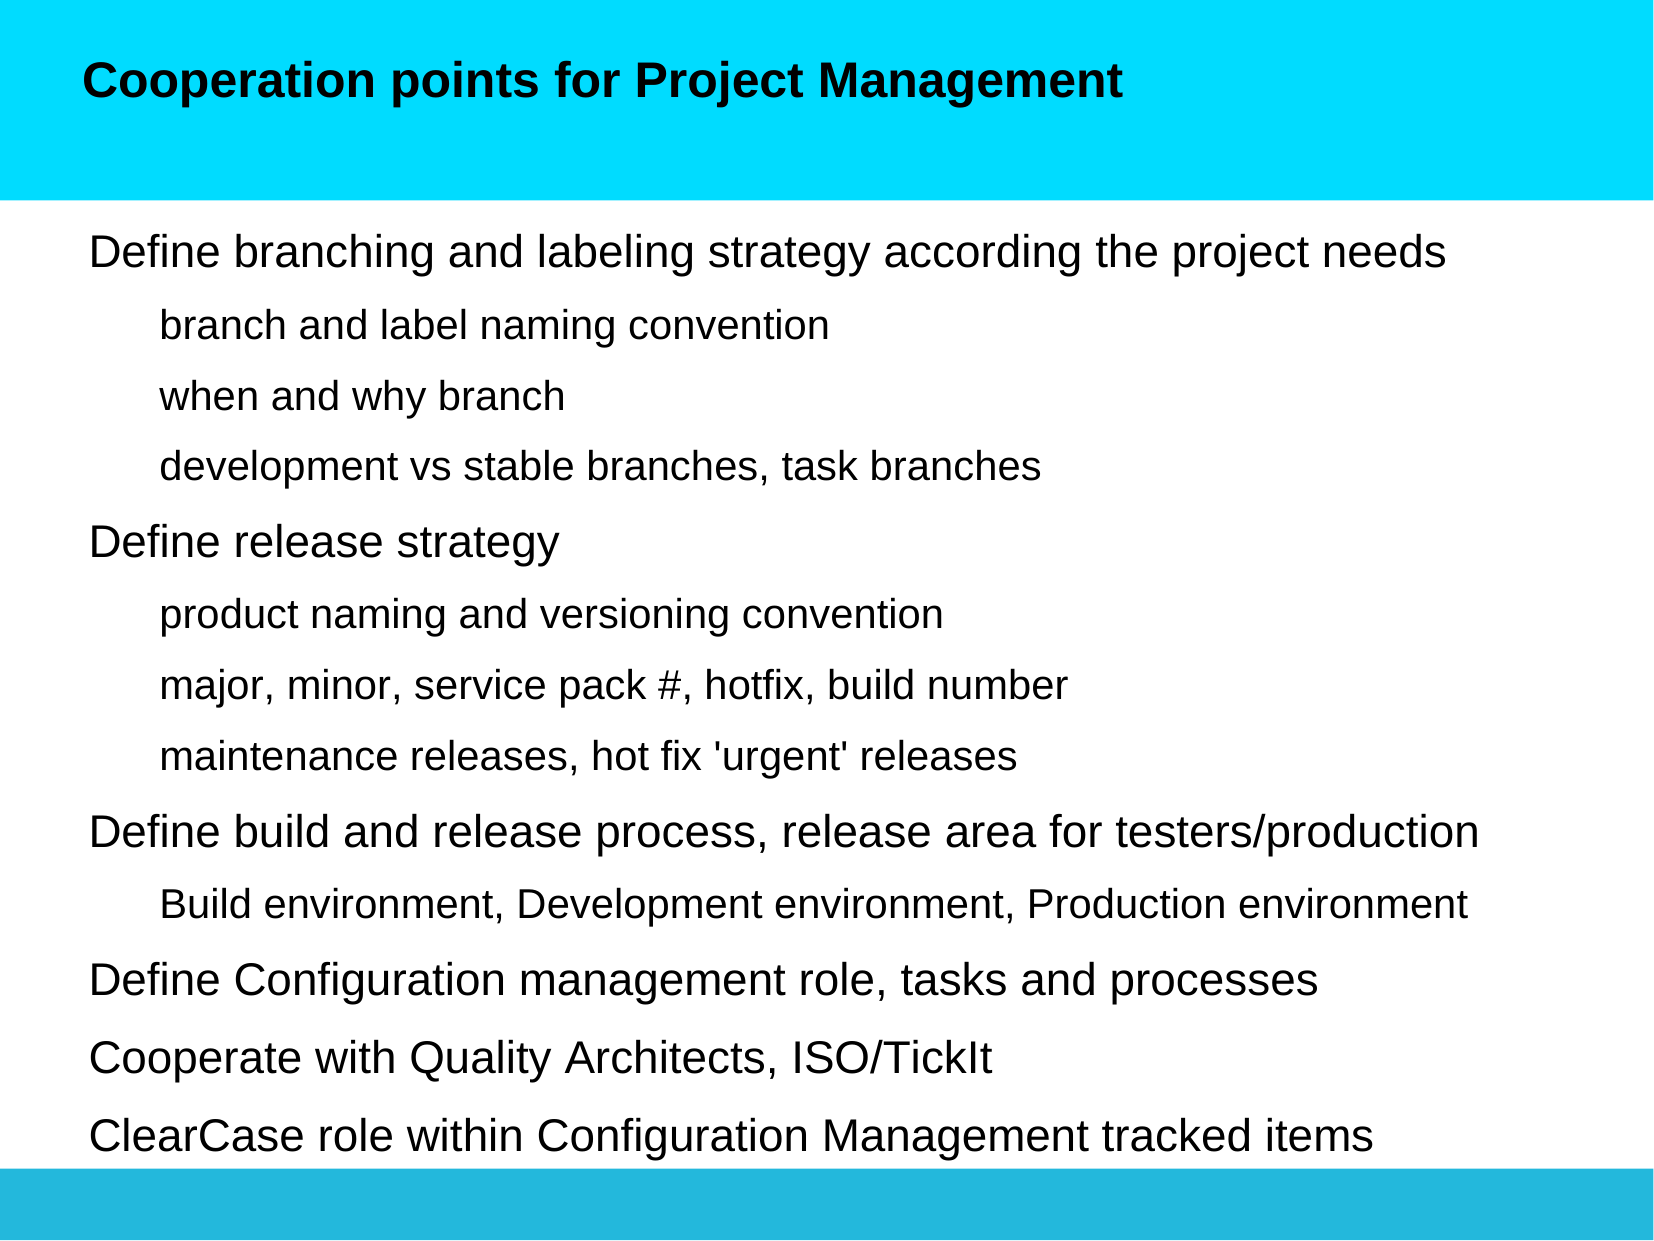

# Cooperation points for Project Management
Define branching and labeling strategy according the project needs
branch and label naming convention
when and why branch
development vs stable branches, task branches
Define release strategy
product naming and versioning convention
major, minor, service pack #, hotfix, build number
maintenance releases, hot fix 'urgent' releases
Define build and release process, release area for testers/production
Build environment, Development environment, Production environment
Define Configuration management role, tasks and processes
Cooperate with Quality Architects, ISO/TickIt
ClearCase role within Configuration Management tracked items